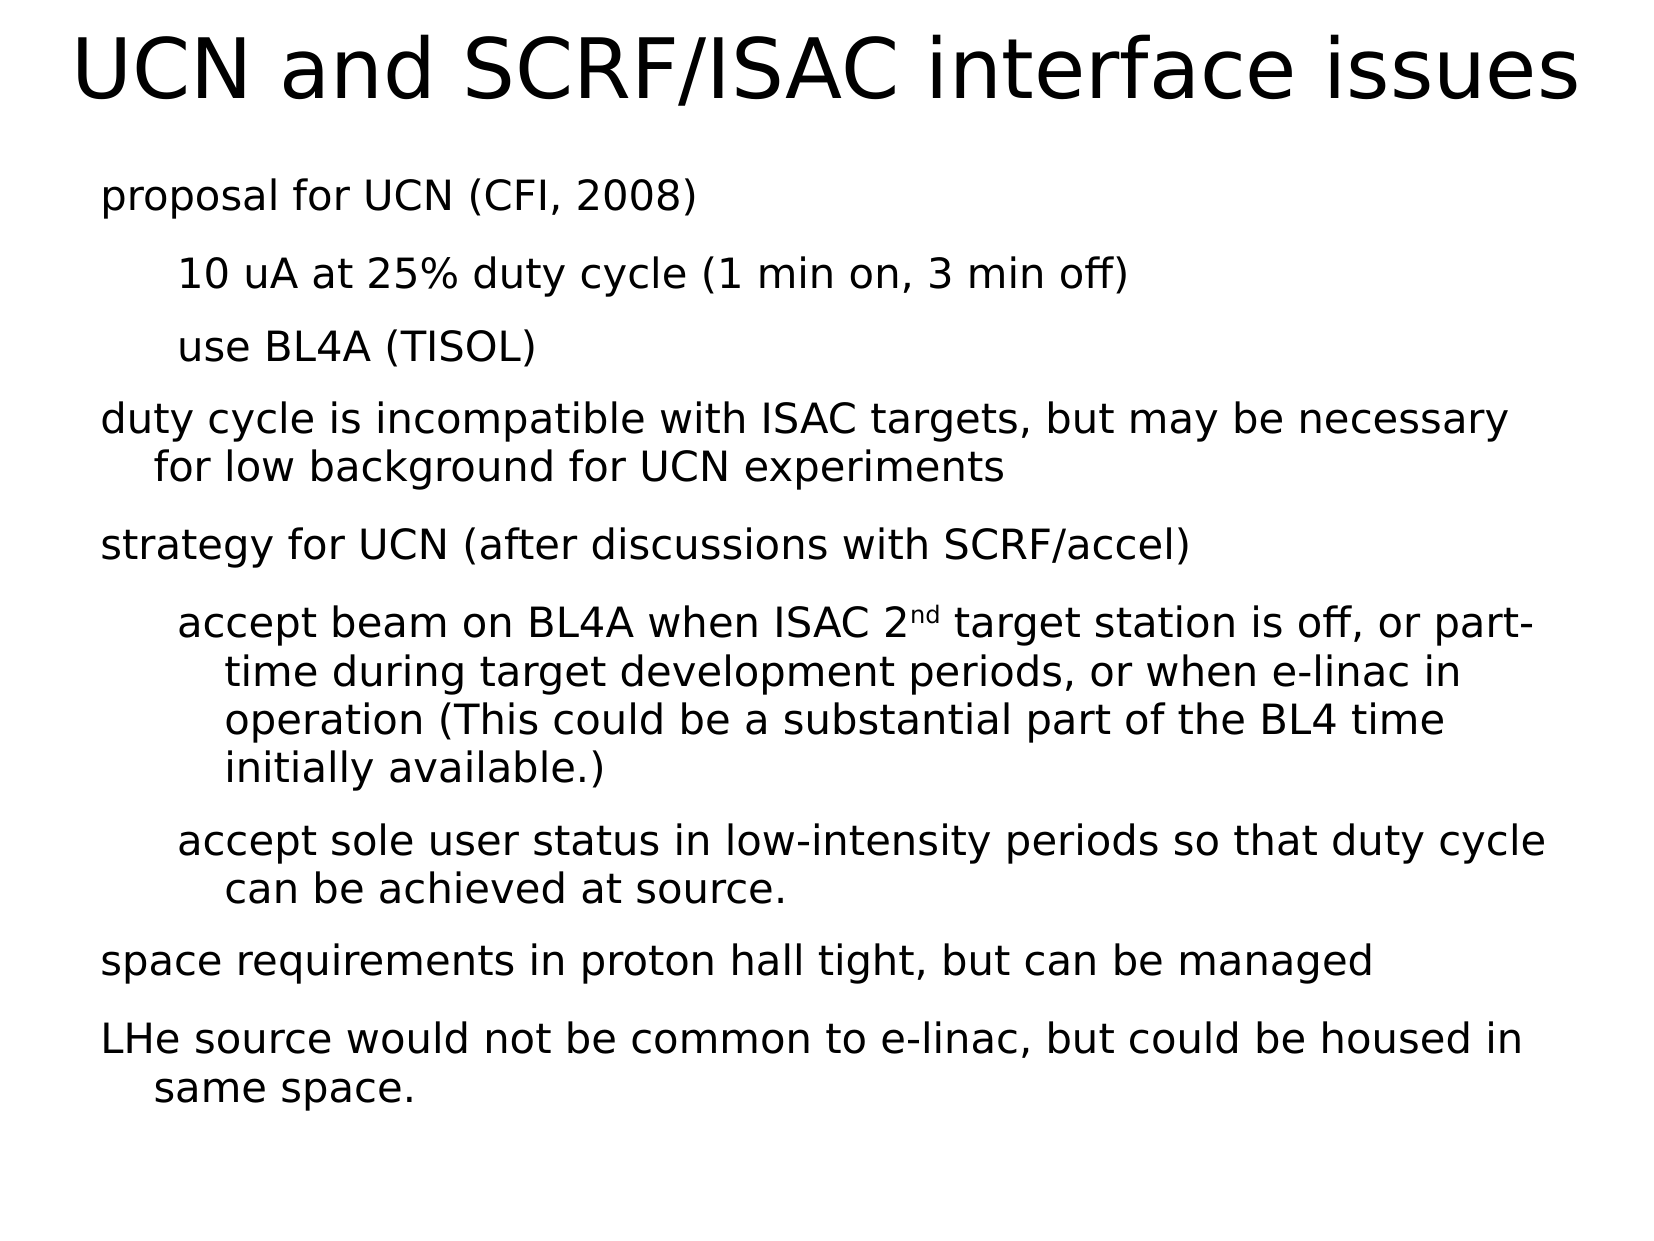

# UCN and SCRF/ISAC interface issues
proposal for UCN (CFI, 2008)
10 uA at 25% duty cycle (1 min on, 3 min off)
use BL4A (TISOL)
duty cycle is incompatible with ISAC targets, but may be necessary for low background for UCN experiments
strategy for UCN (after discussions with SCRF/accel)
accept beam on BL4A when ISAC 2nd target station is off, or part-time during target development periods, or when e-linac in operation (This could be a substantial part of the BL4 time initially available.)
accept sole user status in low-intensity periods so that duty cycle can be achieved at source.
space requirements in proton hall tight, but can be managed
LHe source would not be common to e-linac, but could be housed in same space.